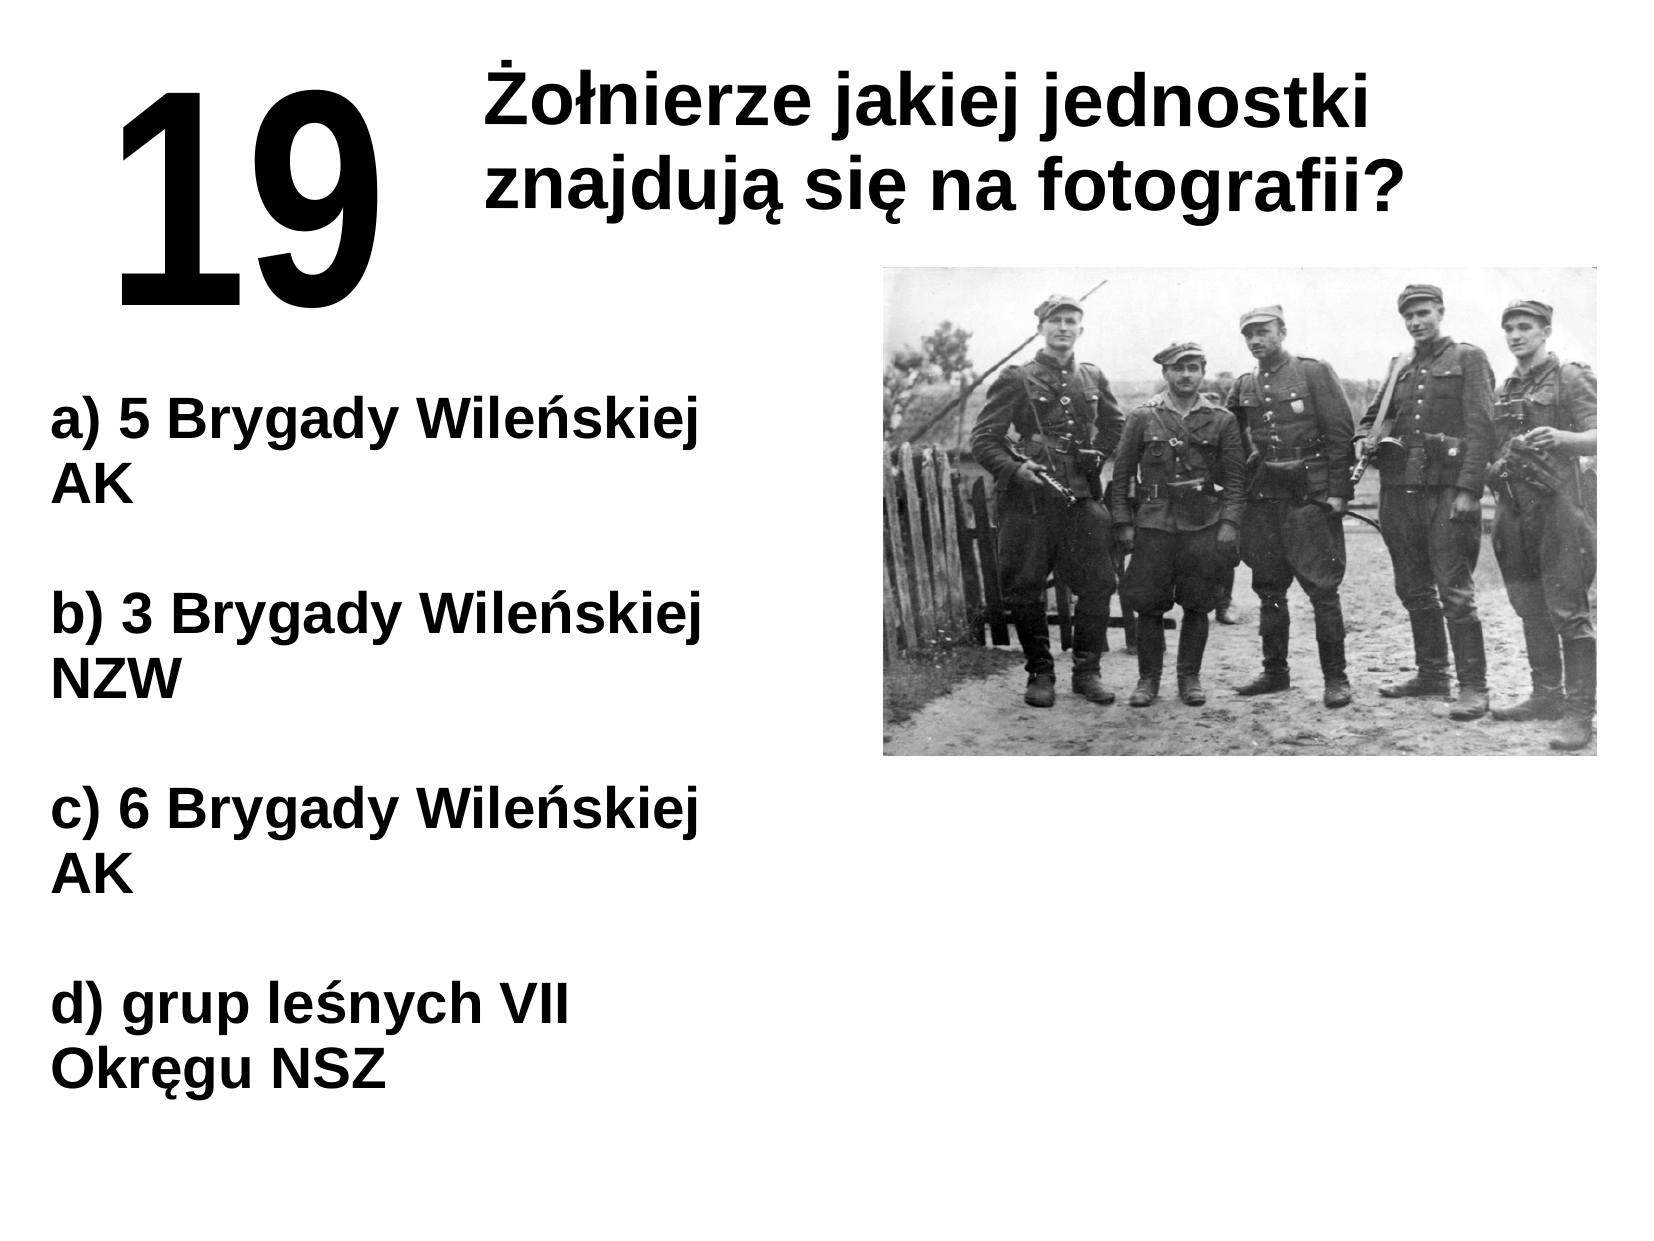

19
Żołnierze jakiej jednostki znajdują się na fotografii?
a) 5 Brygady Wileńskiej AK
b) 3 Brygady Wileńskiej NZW
c) 6 Brygady Wileńskiej AK
d) grup leśnych VII Okręgu NSZ